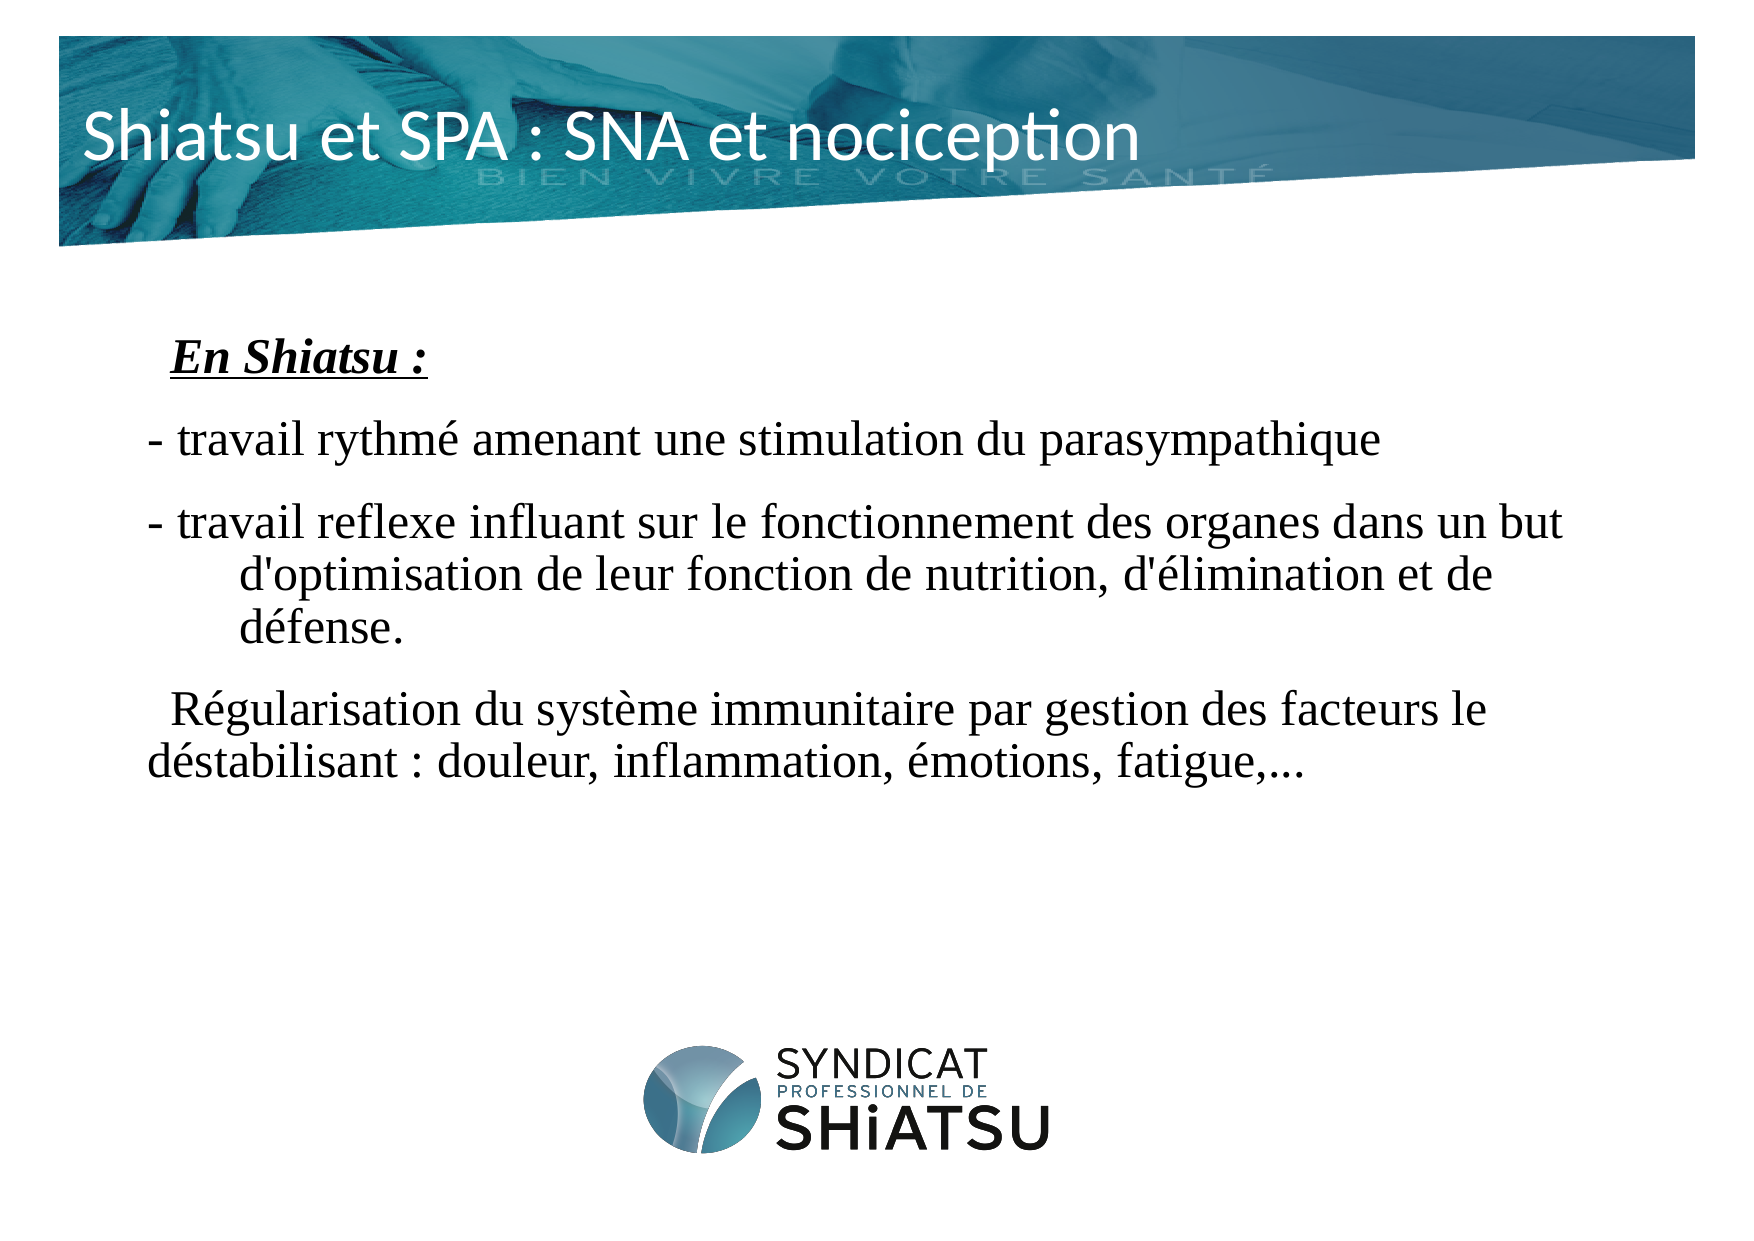

# Shiatsu et SPA : SNA et nociception
En Shiatsu :
- travail rythmé amenant une stimulation du parasympathique
- travail reflexe influant sur le fonctionnement des organes dans un but d'optimisation de leur fonction de nutrition, d'élimination et de défense.
Régularisation du système immunitaire par gestion des facteurs le déstabilisant : douleur, inflammation, émotions, fatigue,...